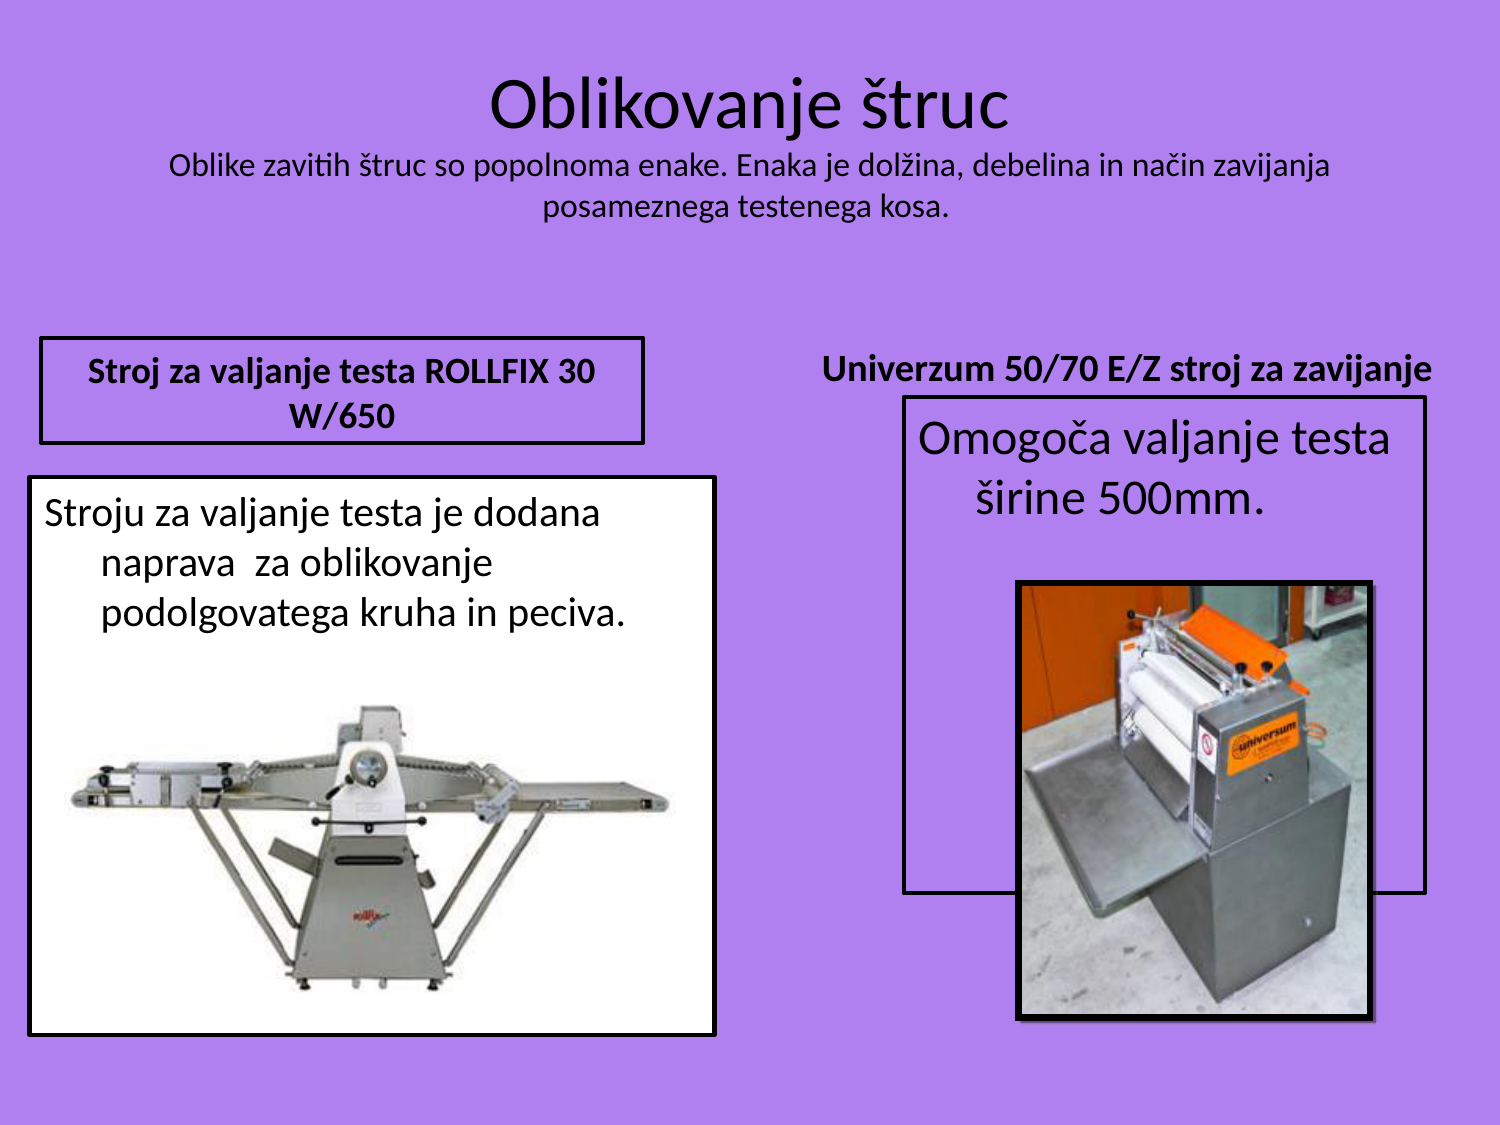

# Oblikovanje štruc Oblike zavitih štruc so popolnoma enake. Enaka je dolžina, debelina in način zavijanja posameznega testenega kosa.
Univerzum 50/70 E/Z stroj za zavijanje
Stroj za valjanje testa ROLLFIX 30 W/650
Omogoča valjanje testa širine 500mm.
Stroju za valjanje testa je dodana naprava za oblikovanje podolgovatega kruha in peciva.